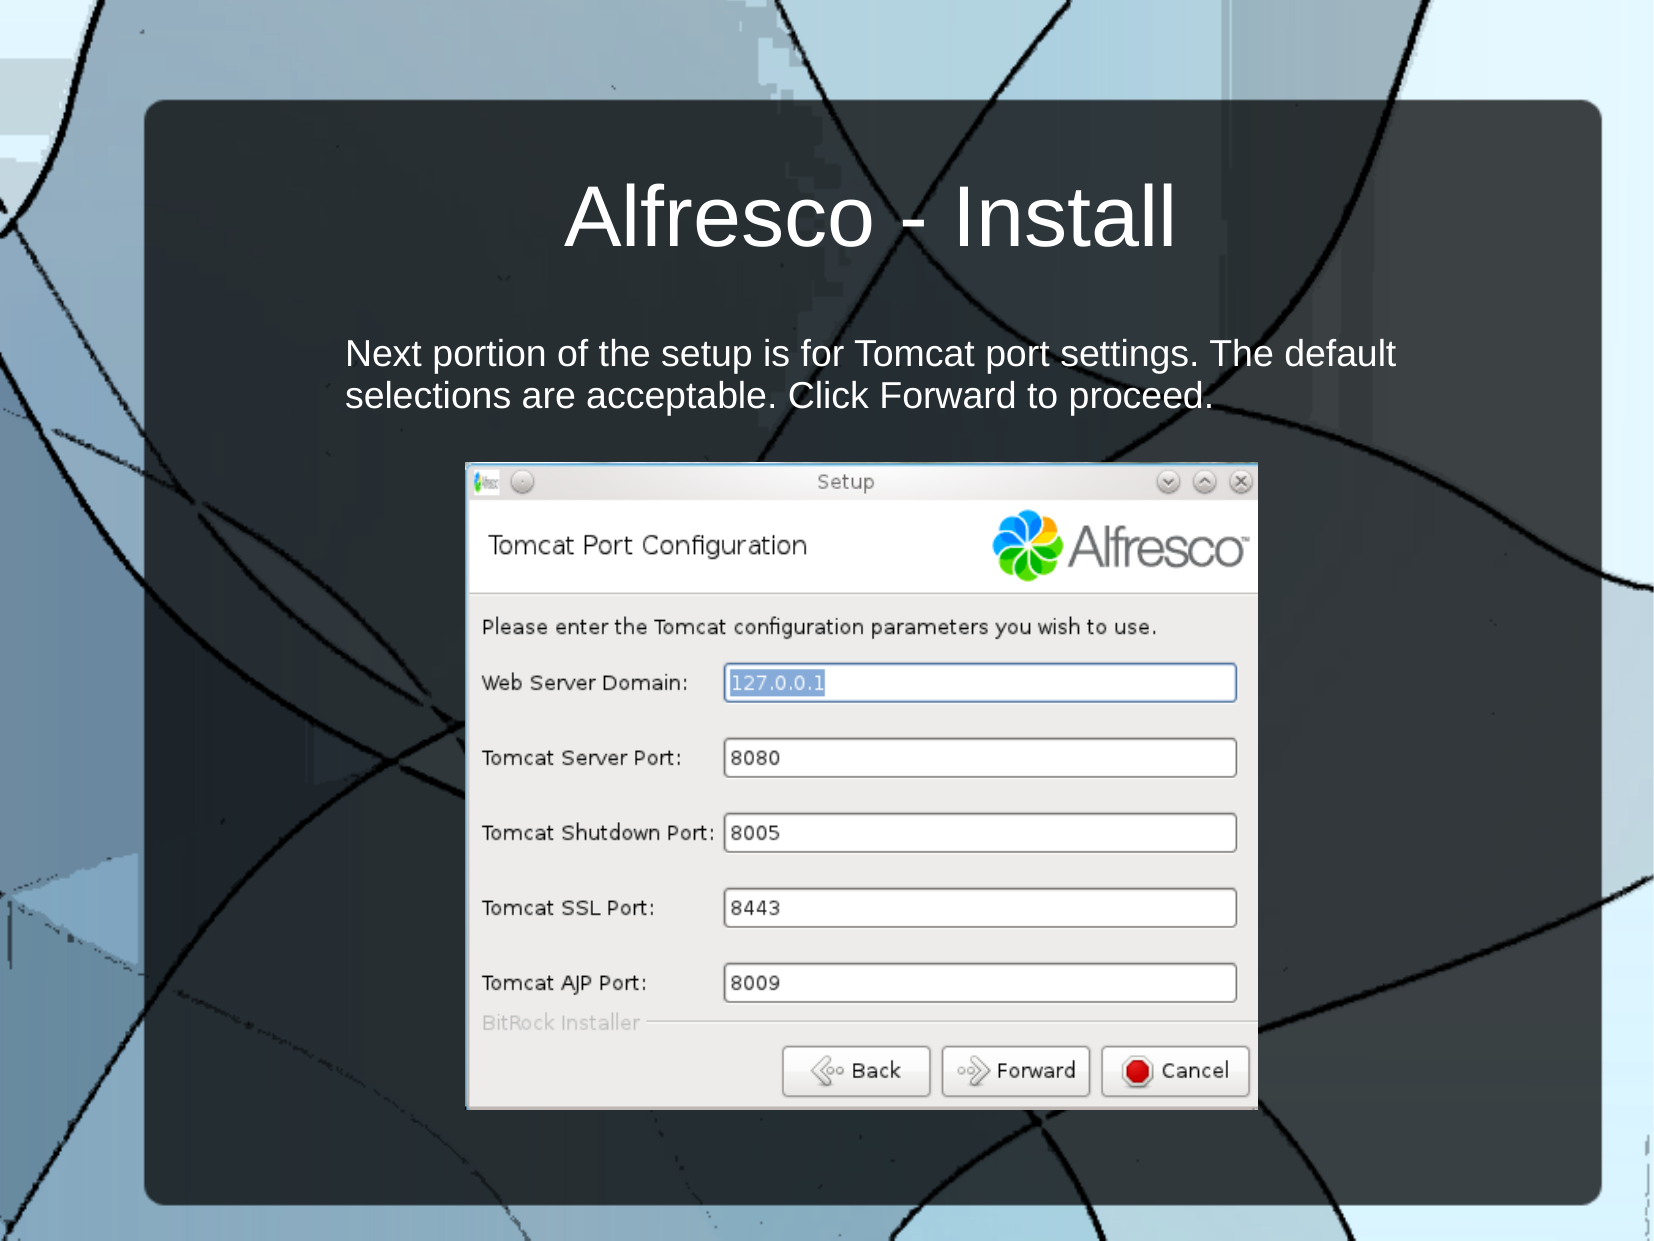

# Alfresco - Install
Next portion of the setup is for Tomcat port settings. The default selections are acceptable. Click Forward to proceed.